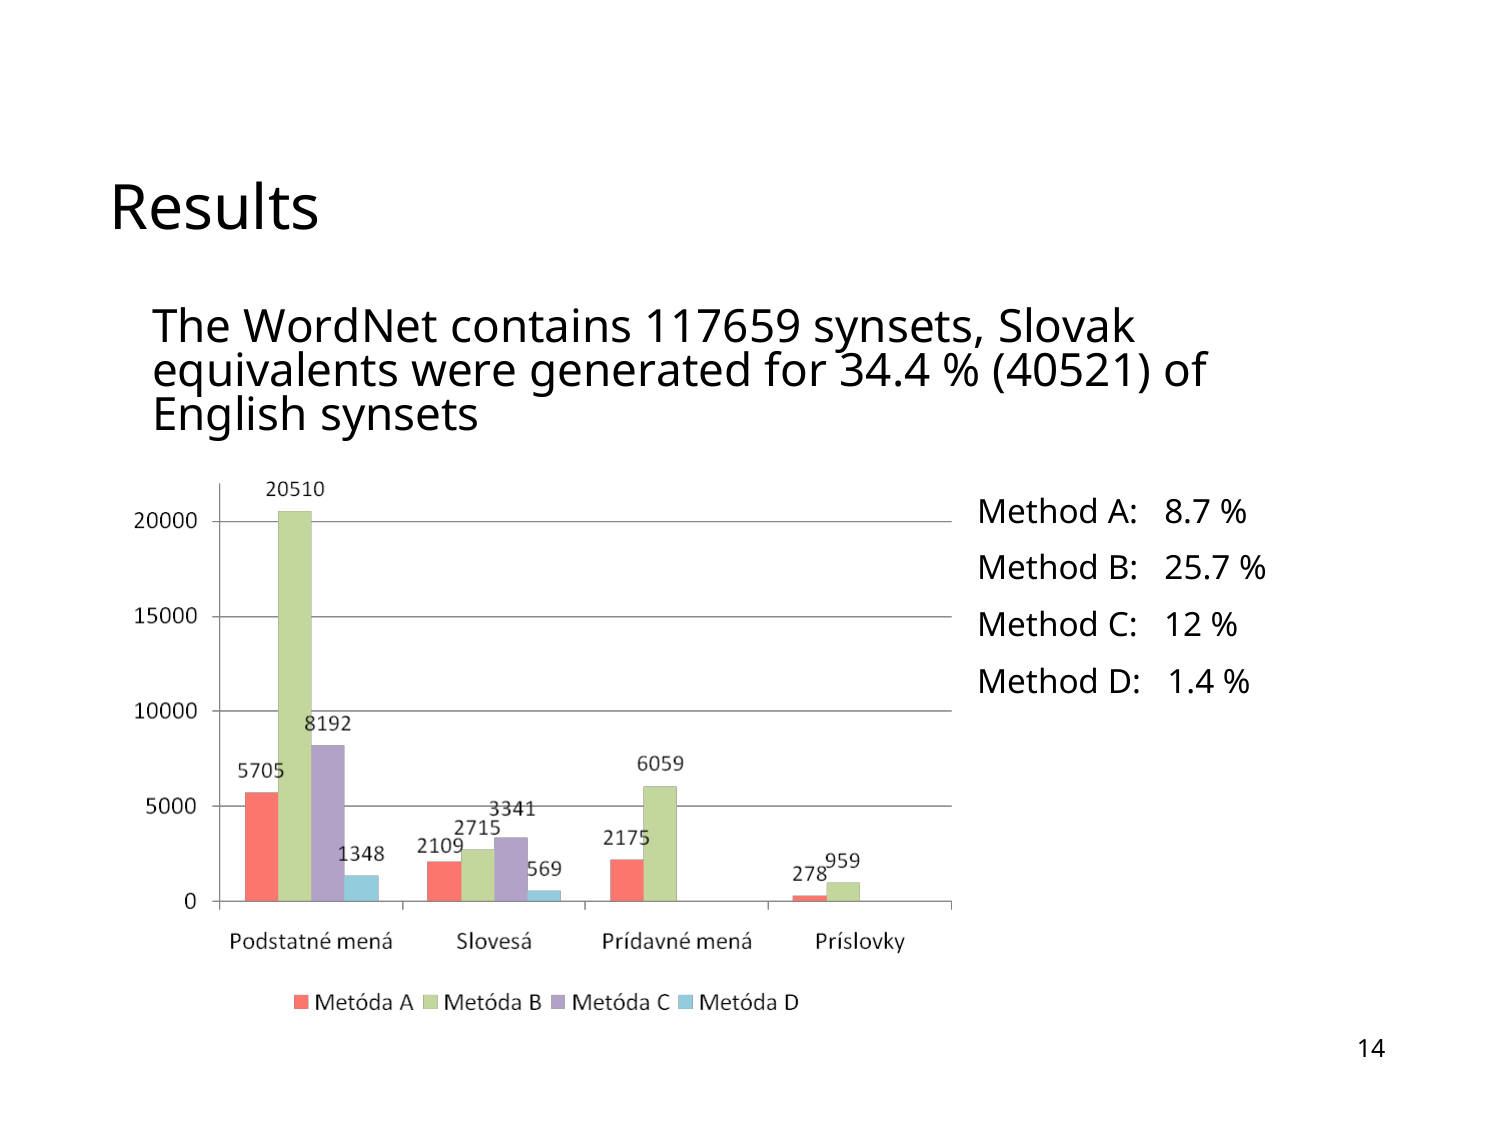

# Results
The WordNet contains 117659 synsets, Slovak equivalents were generated for 34.4 % (40521) of English synsets
Method A: 8.7 %
Method B: 25.7 %
Method C: 12 %
Method D: 1.4 %